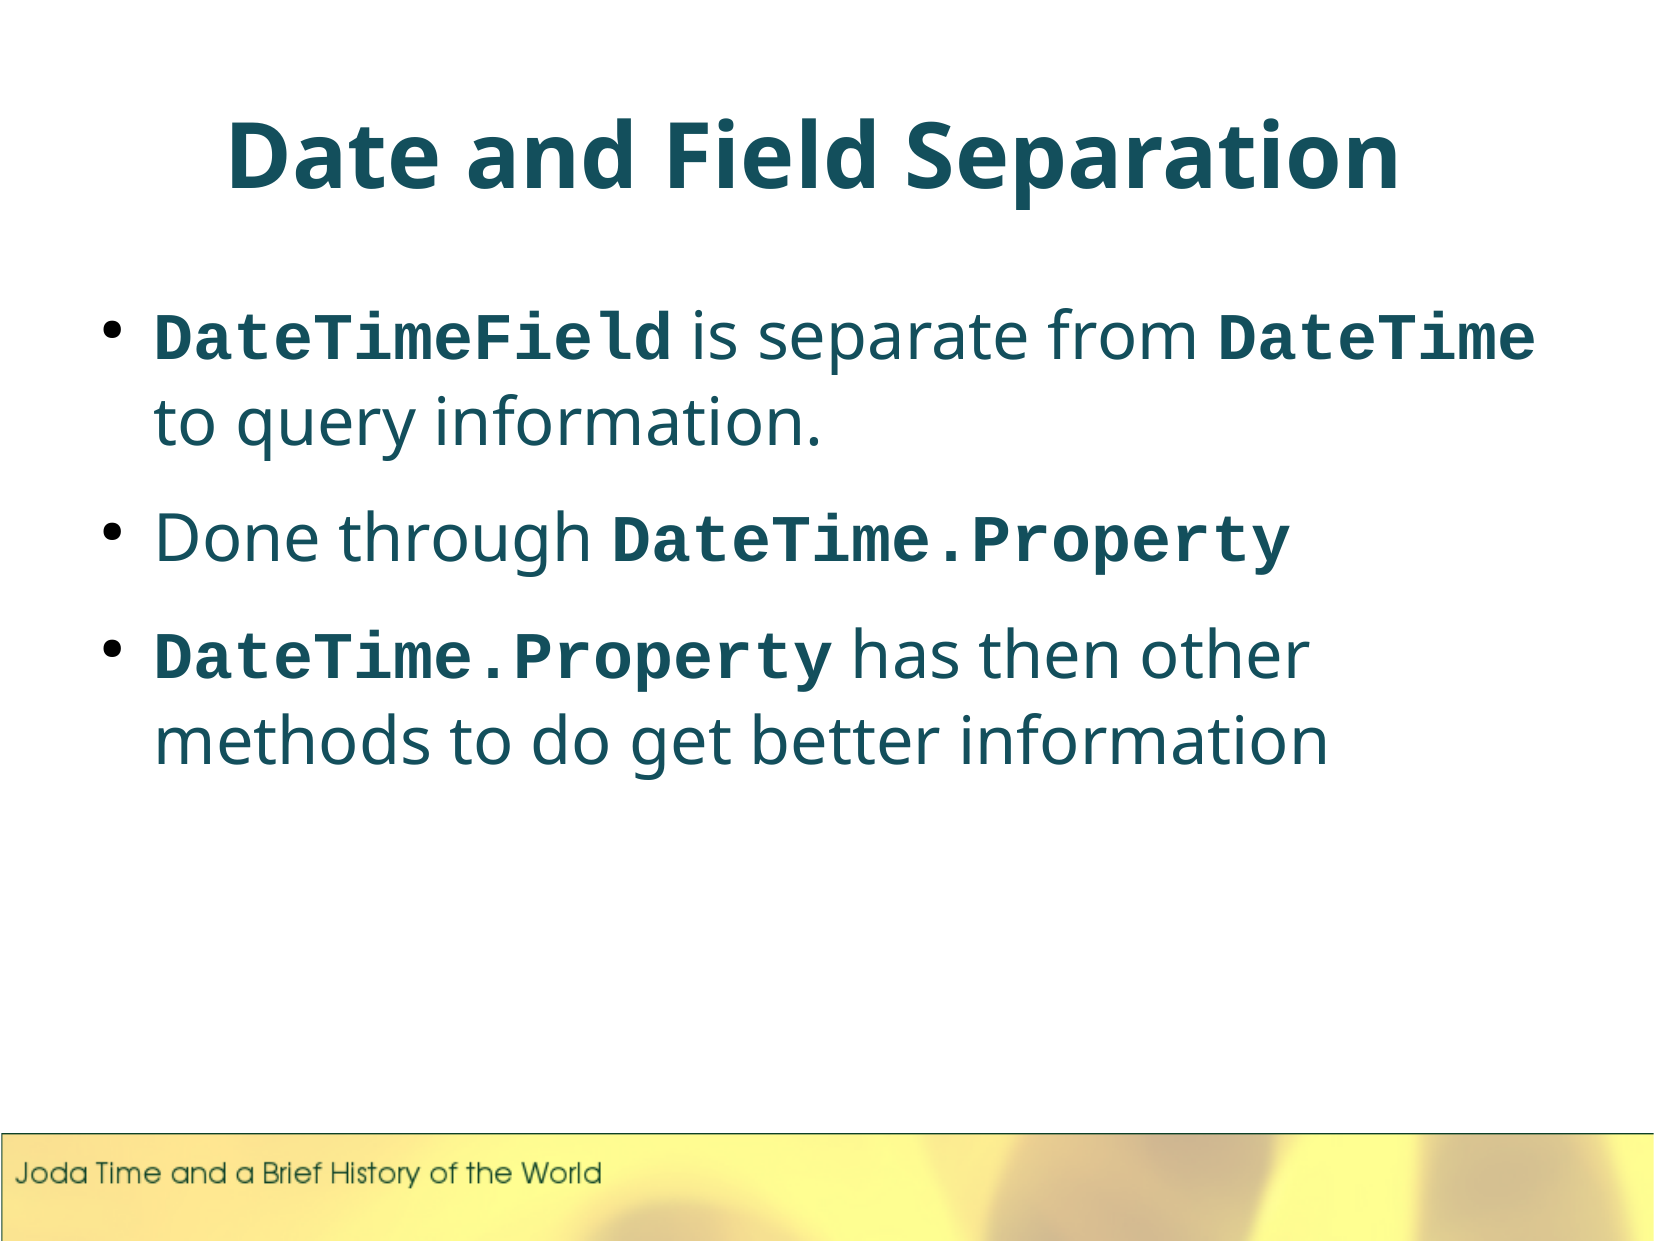

# Date and Field Separation
DateTimeField is separate from DateTime to query information.
Done through DateTime.Property
DateTime.Property has then other methods to do get better information